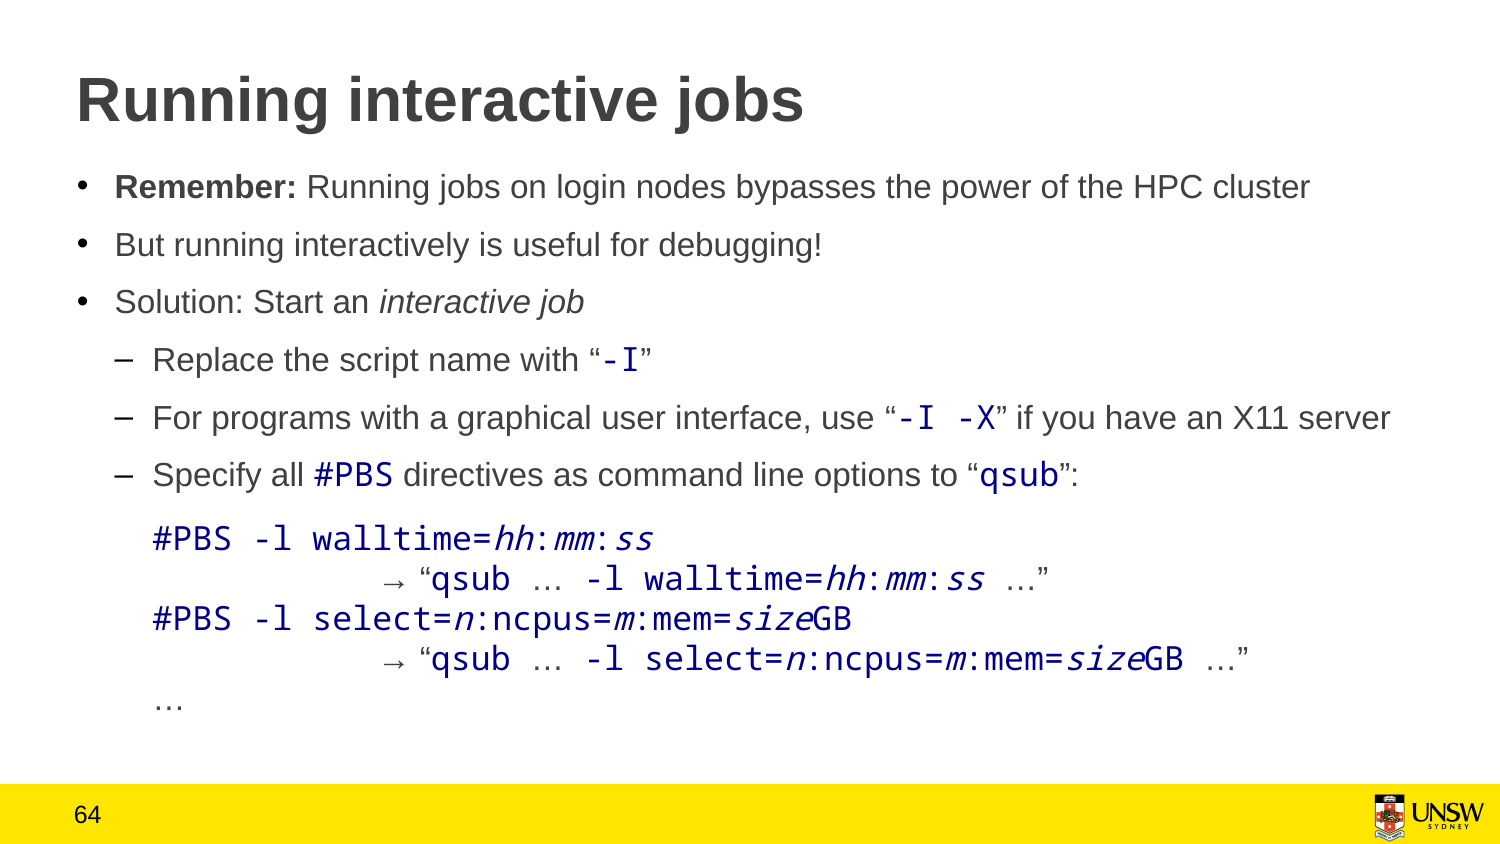

# Running interactive jobs
Remember: Running jobs on login nodes bypasses the power of the HPC cluster
But running interactively is useful for debugging!
Solution: Start an interactive job
Replace the script name with “-I”
For programs with a graphical user interface, use “-I -X” if you have an X11 server
Specify all #PBS directives as command line options to “qsub”:
#PBS -l walltime=hh:mm:ss
			→ “qsub … -l walltime=hh:mm:ss …”
#PBS -l select=n:ncpus=m:mem=sizeGB
			→ “qsub … -l select=n:ncpus=m:mem=sizeGB …”
…